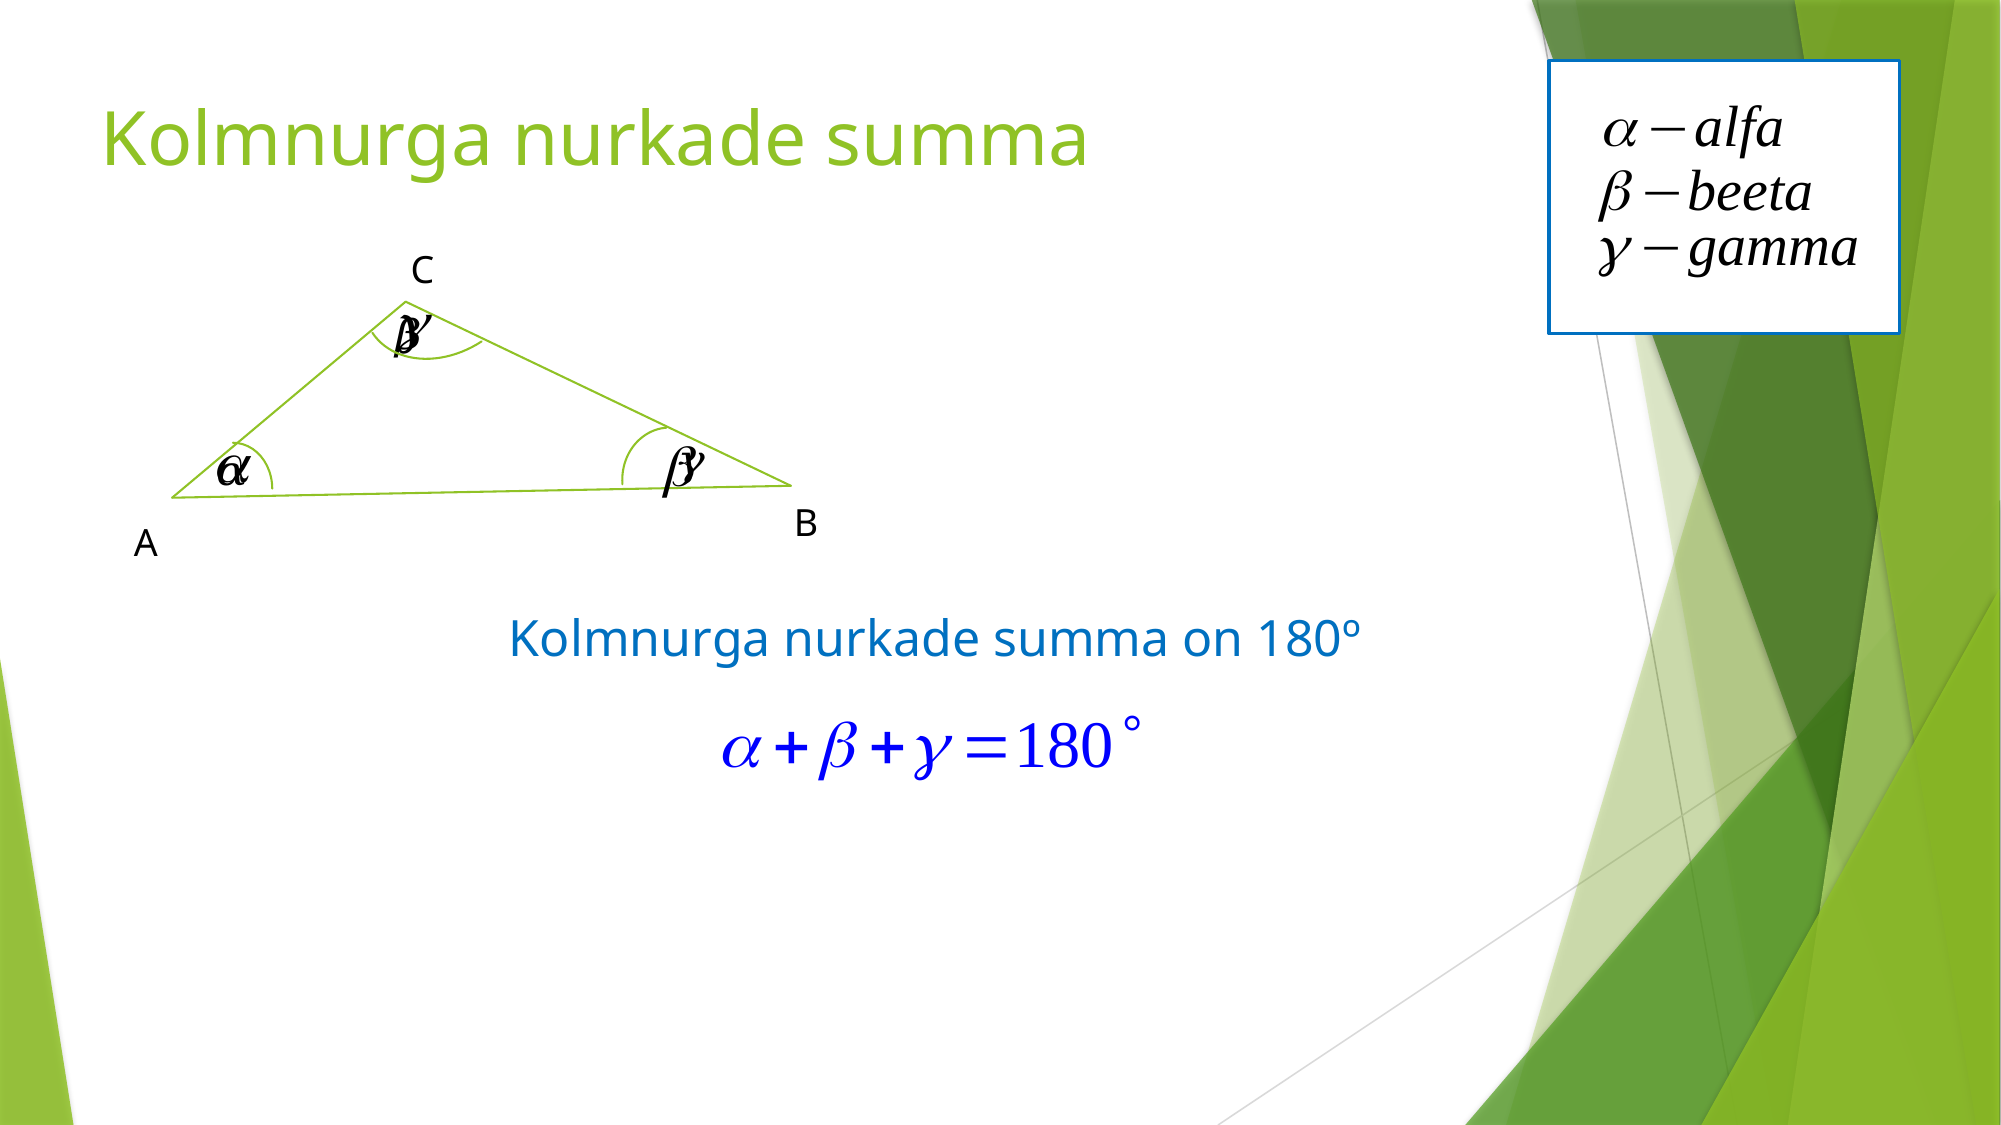

# Kolmnurga nurkade summa
C
B
A
Kolmnurga nurkade summa on 180º